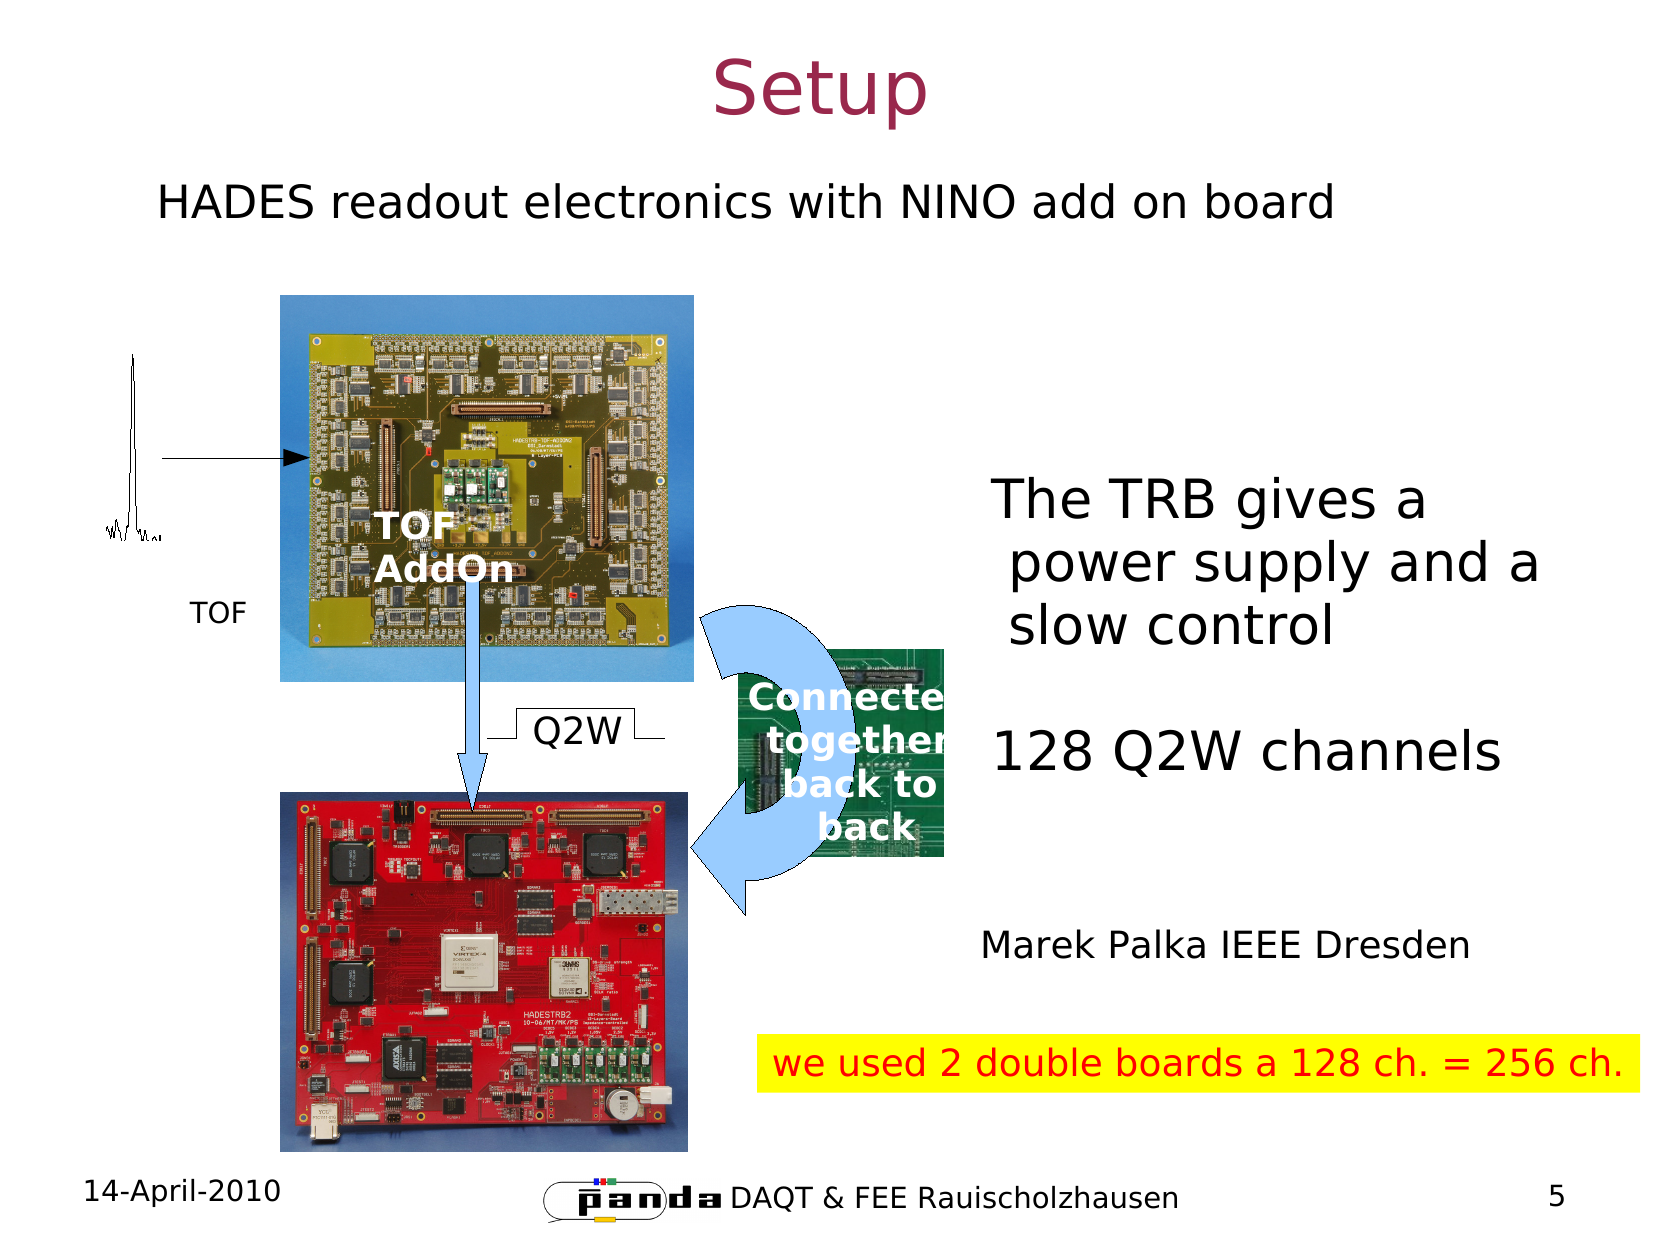

# Setup
HADES readout electronics with NINO add on board
 The TRB gives a
 power supply and a
 slow control
 128 Q2W channels
TOF AddOn
TOF
Connected
together:
back to
back
Q2W
Marek Palka IEEE Dresden
we used 2 double boards a 128 ch. = 256 ch.
14-April-2010
5
DAQT & FEE Rauischolzhausen